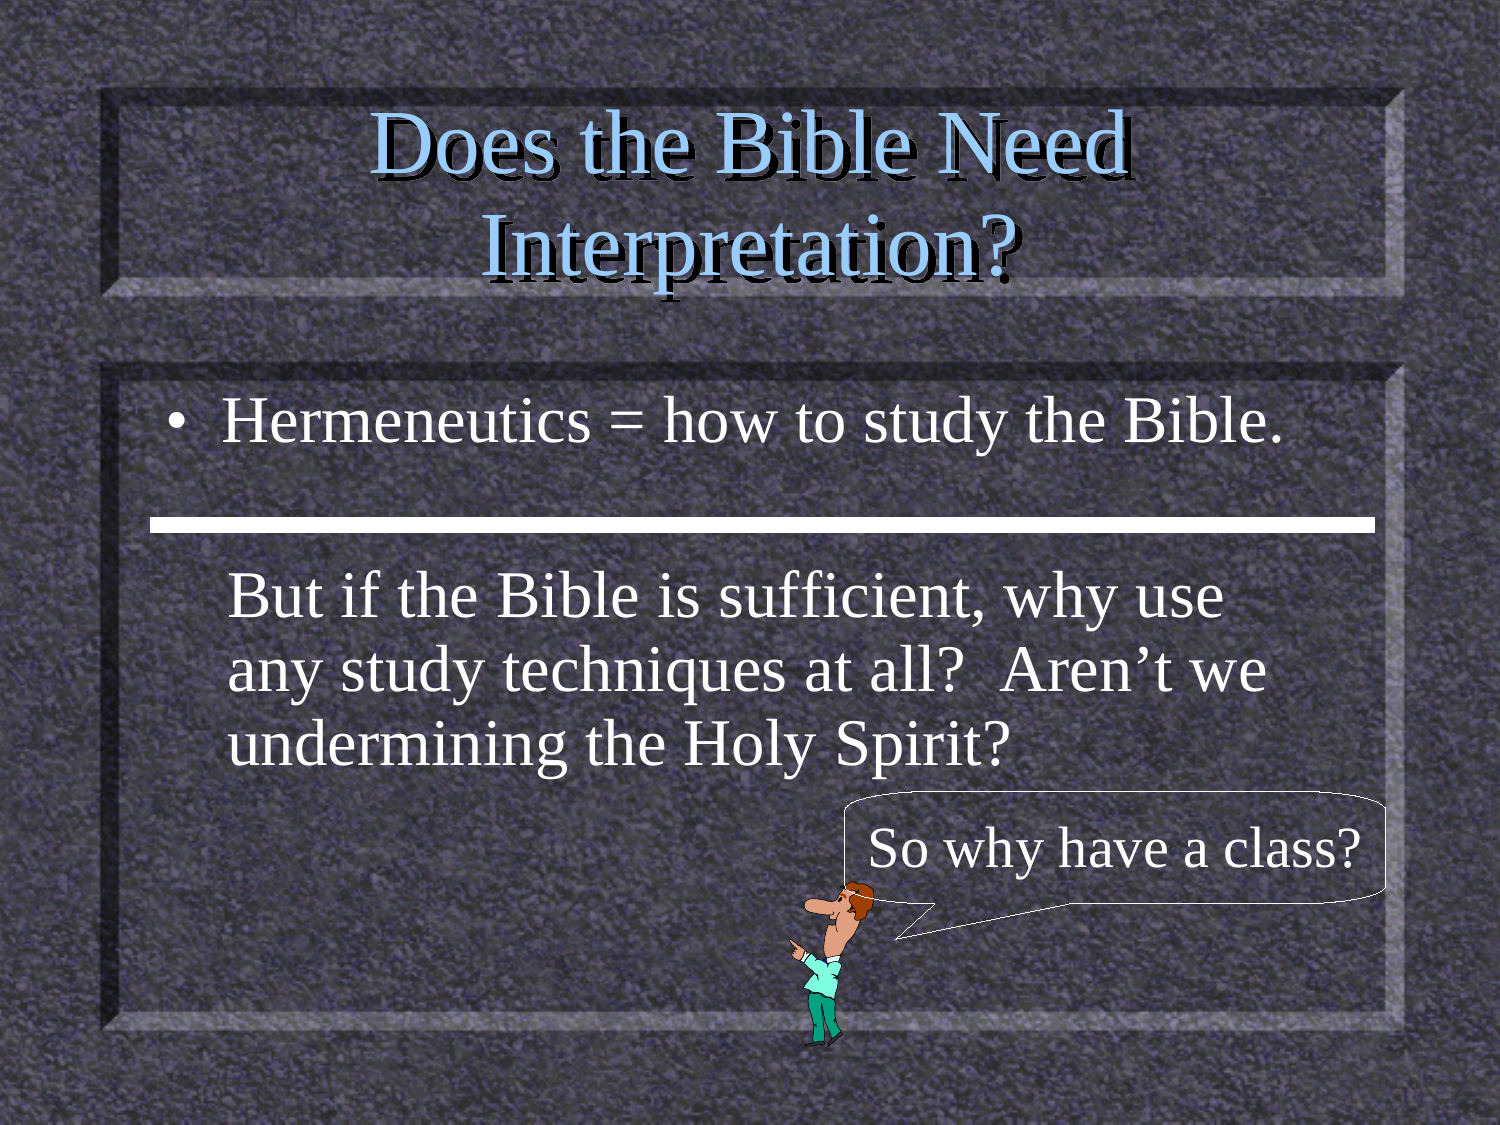

# Does the Bible Need Interpretation?
Hermeneutics = how to study the Bible.
But if the Bible is sufficient, why use any study techniques at all? Aren’t we undermining the Holy Spirit?
So why have a class?